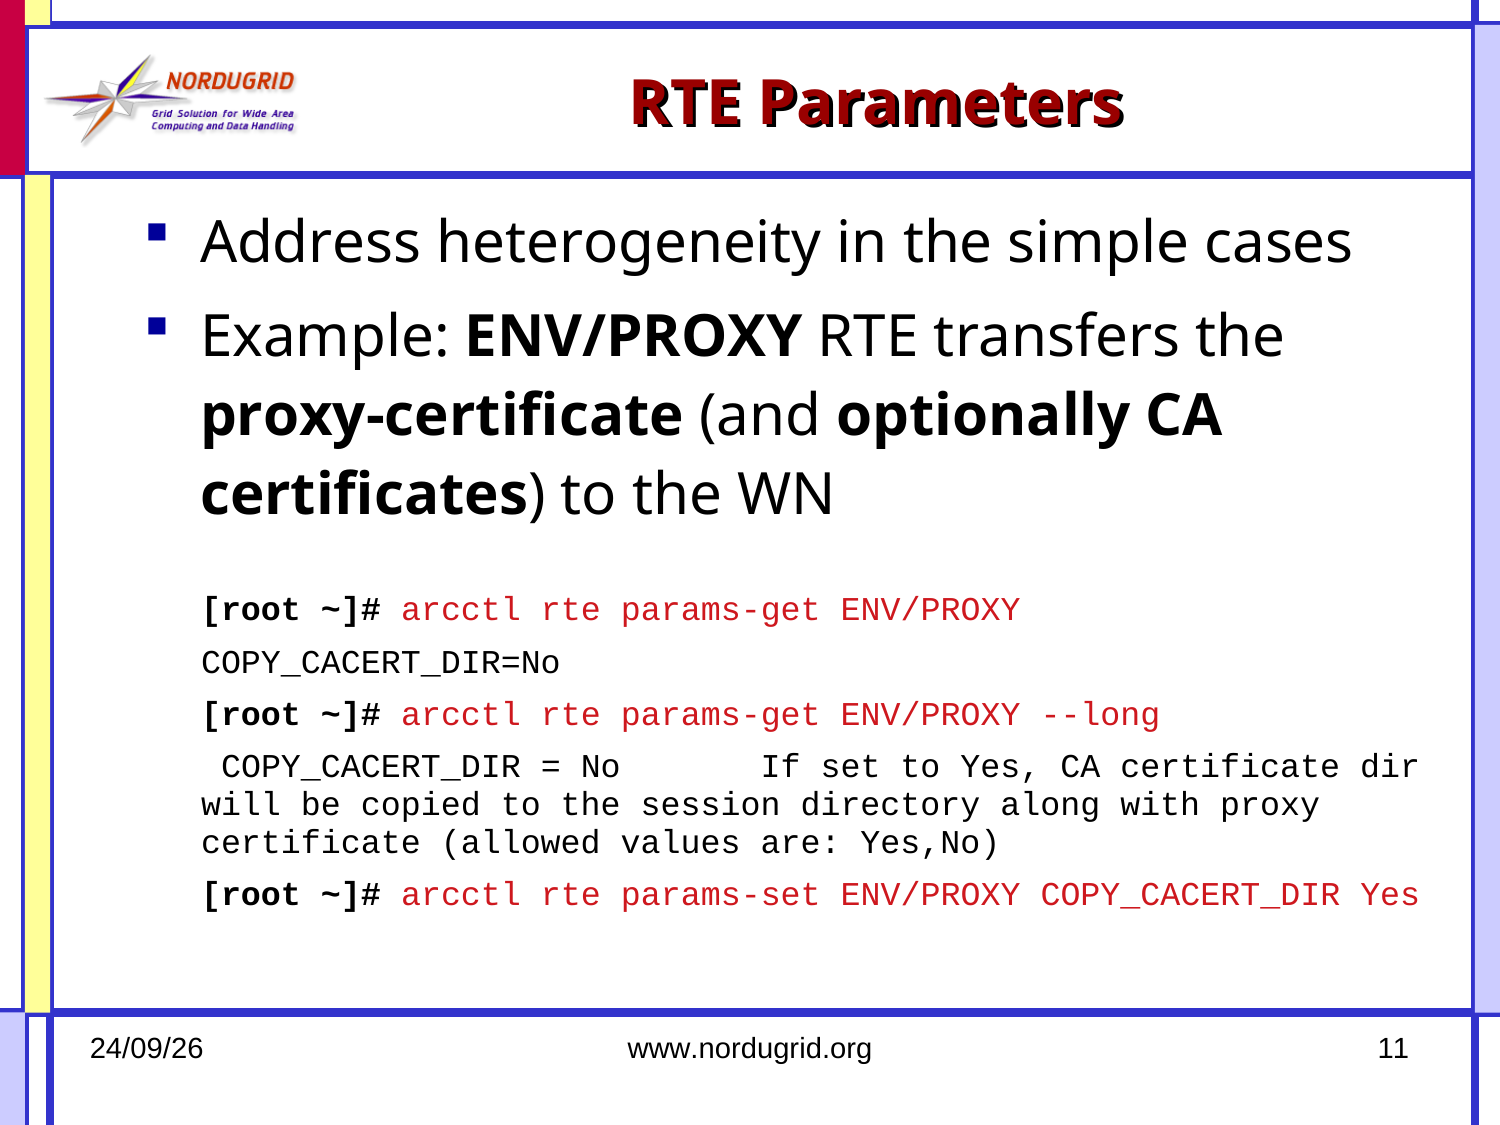

# RTE Parameters
Address heterogeneity in the simple cases
Example: ENV/PROXY RTE transfers the proxy-certificate (and optionally CA certificates) to the WN
[root ~]# arcctl rte params-get ENV/PROXY
COPY_CACERT_DIR=No
[root ~]# arcctl rte params-get ENV/PROXY --long
 COPY_CACERT_DIR = No If set to Yes, CA certificate dir will be copied to the session directory along with proxy certificate (allowed values are: Yes,No)
[root ~]# arcctl rte params-set ENV/PROXY COPY_CACERT_DIR Yes
www.nordugrid.org
11